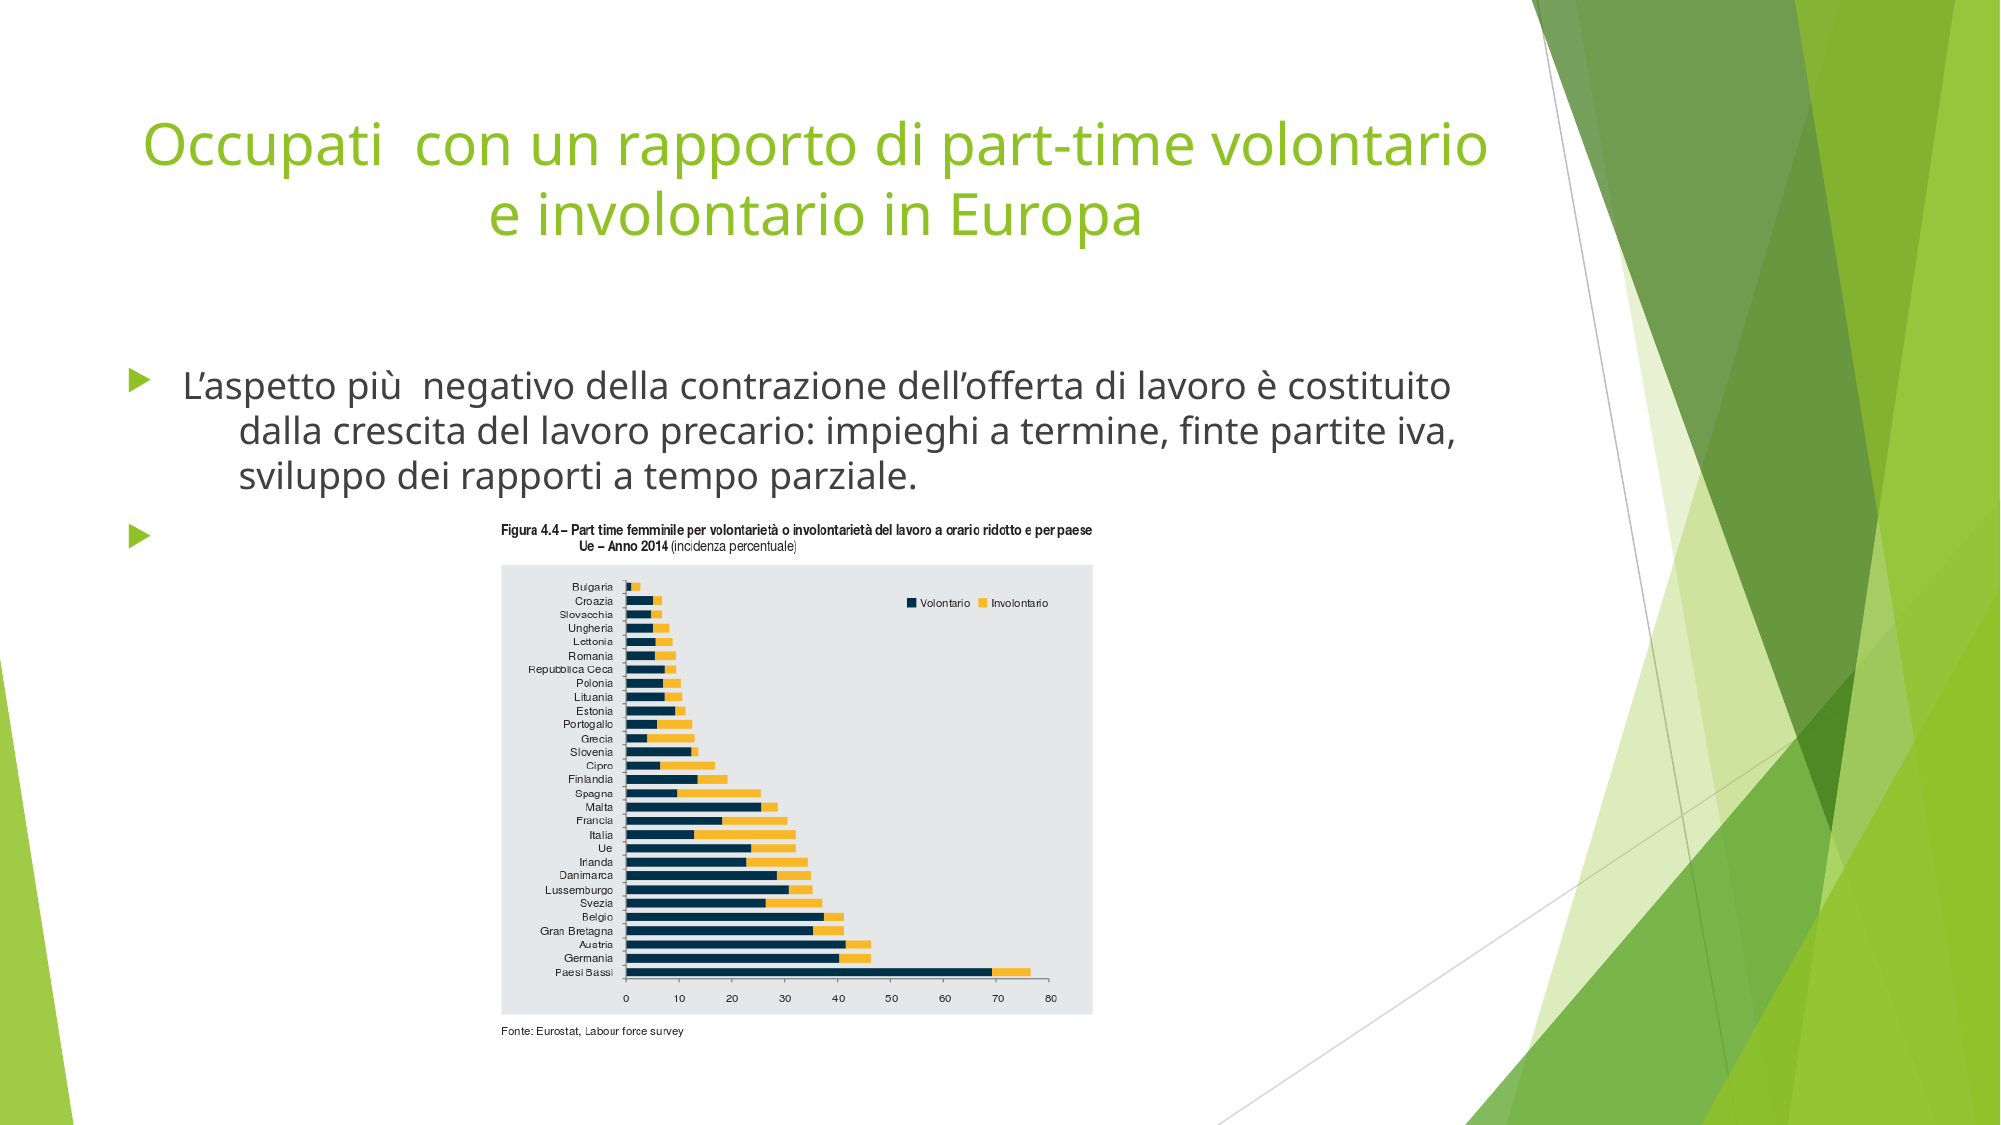

# Occupati con un rapporto di part-time volontario e involontario in Europa
L’aspetto più negativo della contrazione dell’offerta di lavoro è costituito dalla crescita del lavoro precario: impieghi a termine, finte partite iva, sviluppo dei rapporti a tempo parziale.